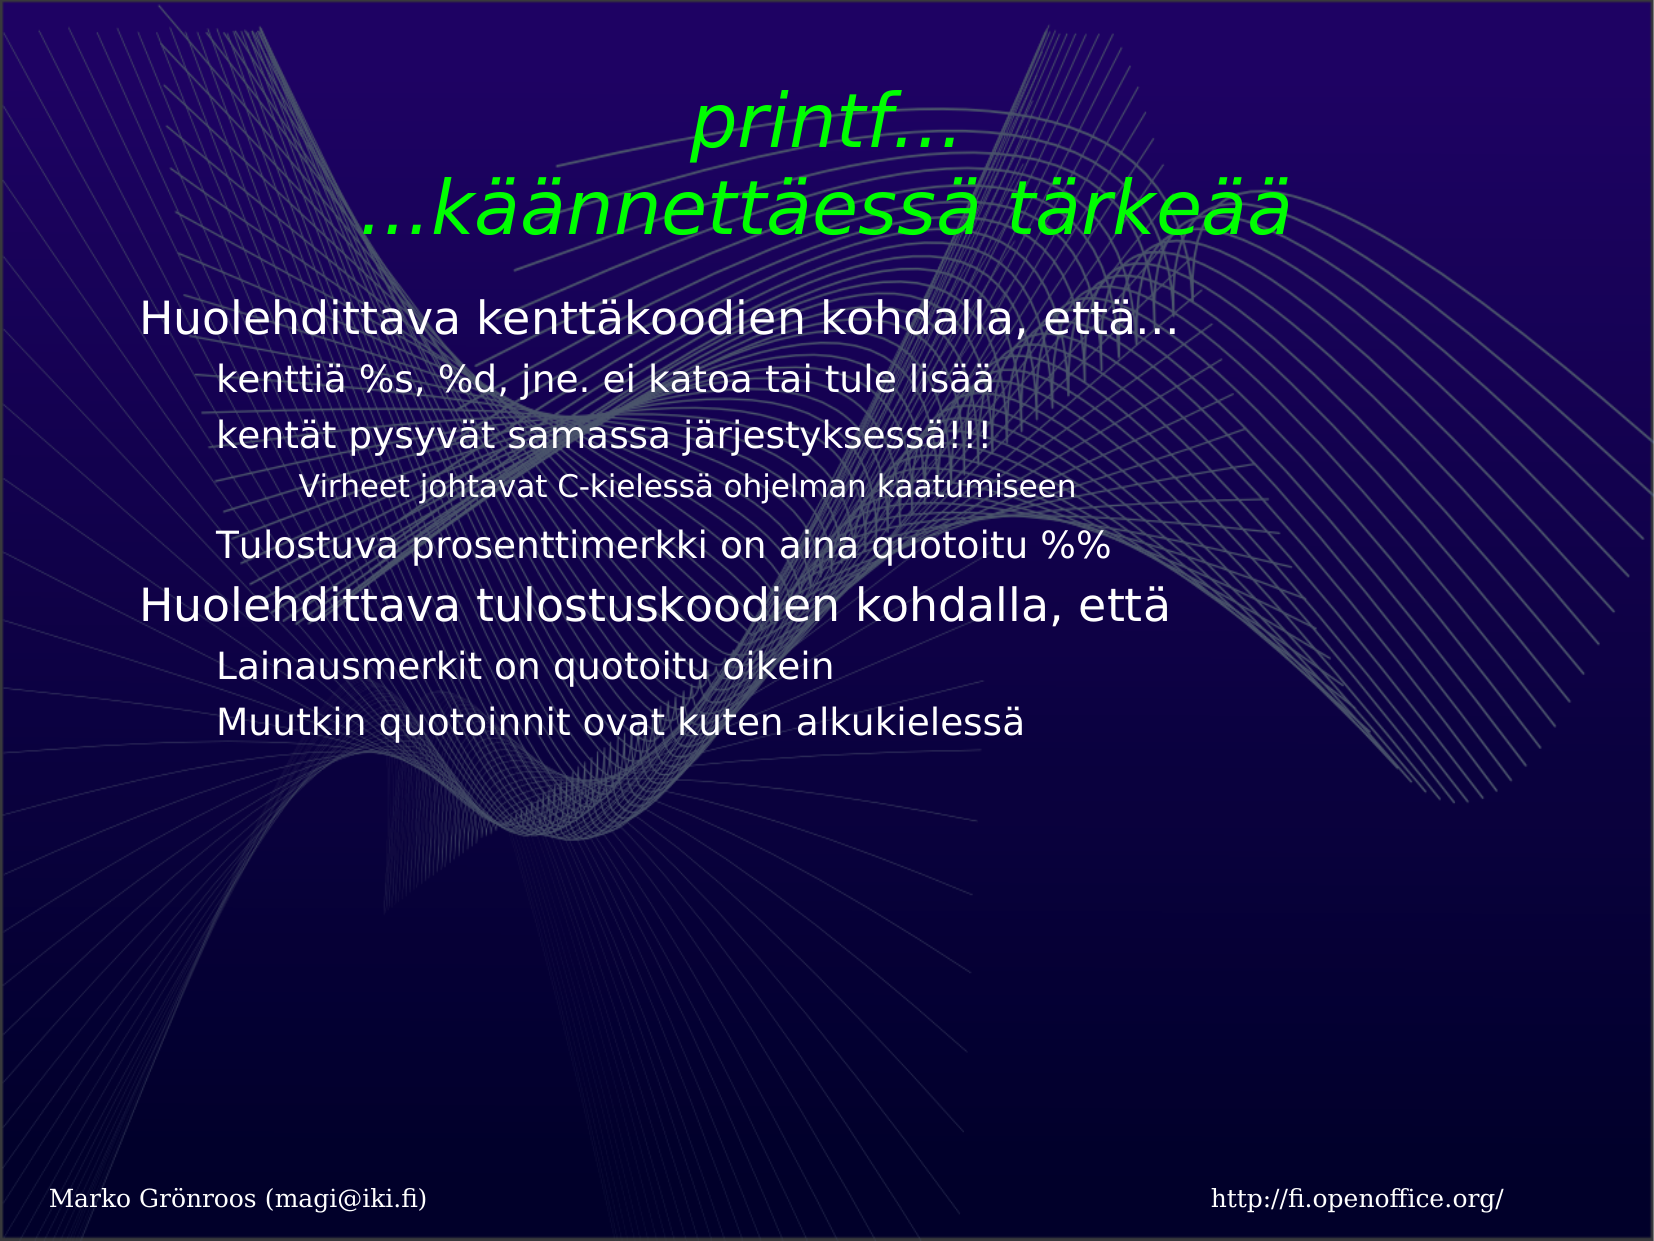

# printf... ...käännettäessä tärkeää
Huolehdittava kenttäkoodien kohdalla, että...
kenttiä %s, %d, jne. ei katoa tai tule lisää
kentät pysyvät samassa järjestyksessä!!!
Virheet johtavat C-kielessä ohjelman kaatumiseen
Tulostuva prosenttimerkki on aina quotoitu %%
Huolehdittava tulostuskoodien kohdalla, että
Lainausmerkit on quotoitu oikein
Muutkin quotoinnit ovat kuten alkukielessä